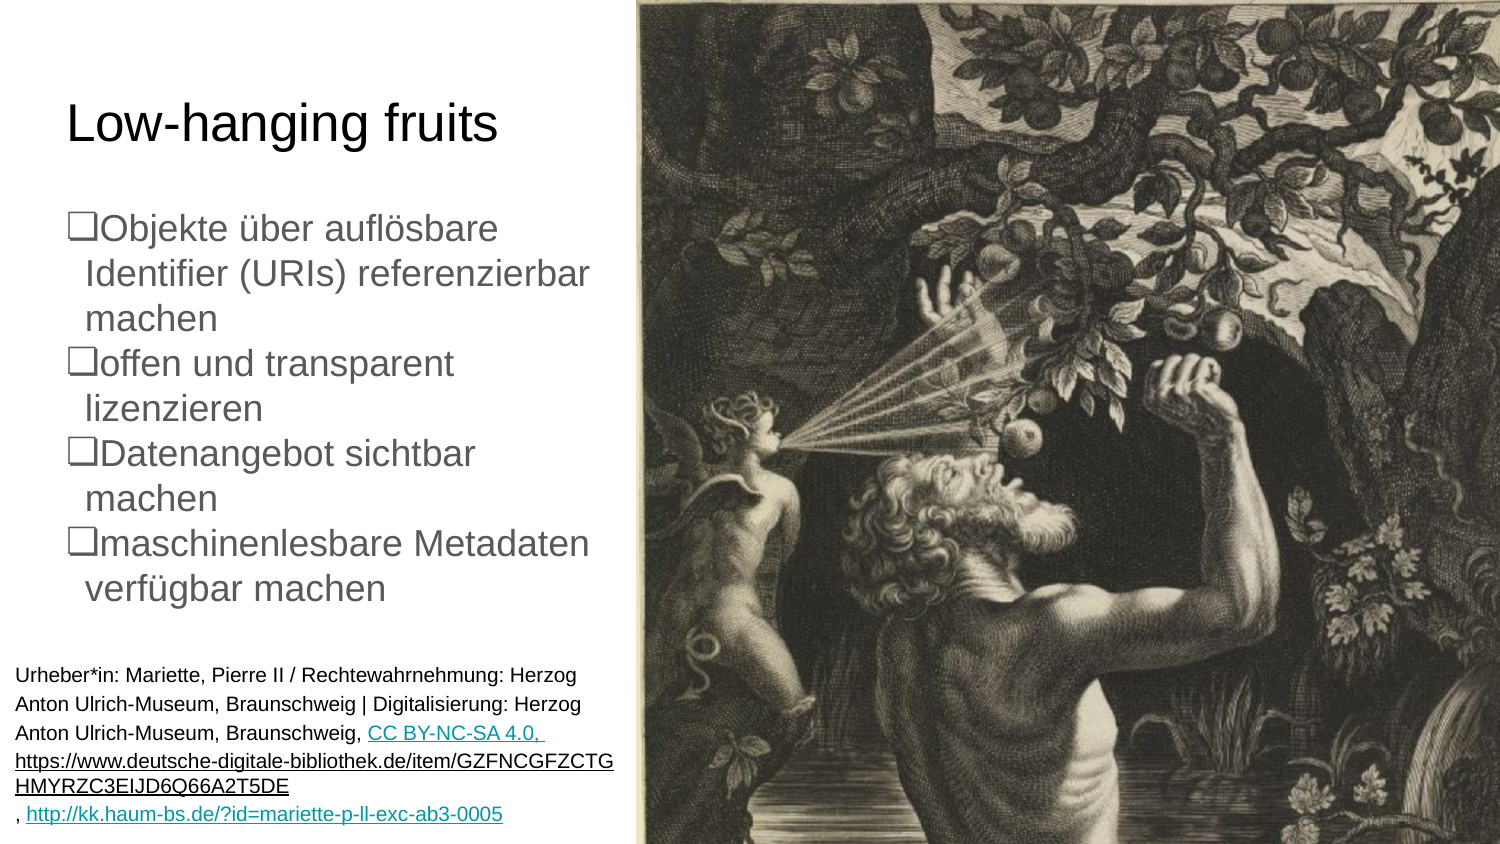

# Low-hanging fruits
Objekte über auflösbare Identifier (URIs) referenzierbar machen
offen und transparent lizenzieren
Datenangebot sichtbar machen
maschinenlesbare Metadaten verfügbar machen
Urheber*in: Mariette, Pierre II / Rechtewahrnehmung: Herzog Anton Ulrich-Museum, Braunschweig | Digitalisierung: Herzog Anton Ulrich-Museum, Braunschweig, CC BY-NC-SA 4.0, https://www.deutsche-digitale-bibliothek.de/item/GZFNCGFZCTGHMYRZC3EIJD6Q66A2T5DE, http://kk.haum-bs.de/?id=mariette-p-ll-exc-ab3-0005